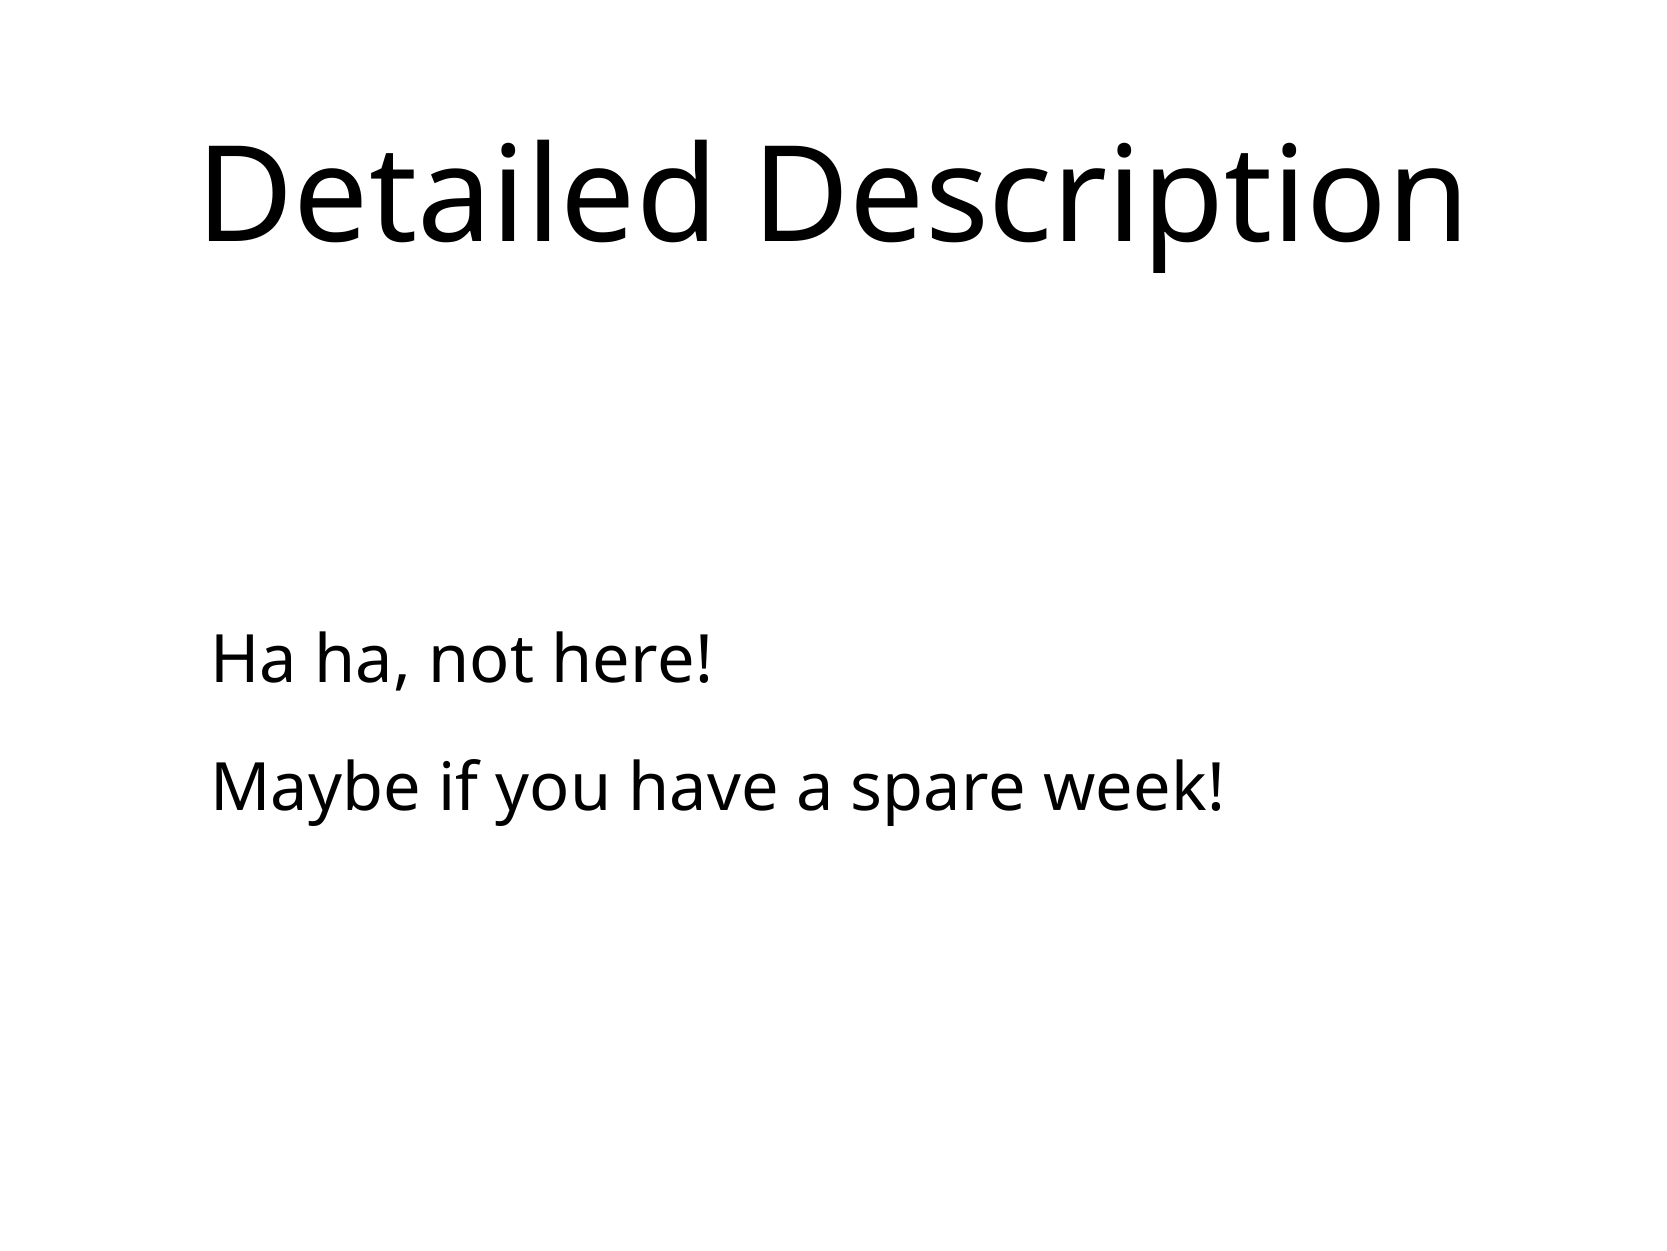

# Detailed Description
Ha ha, not here!
Maybe if you have a spare week!